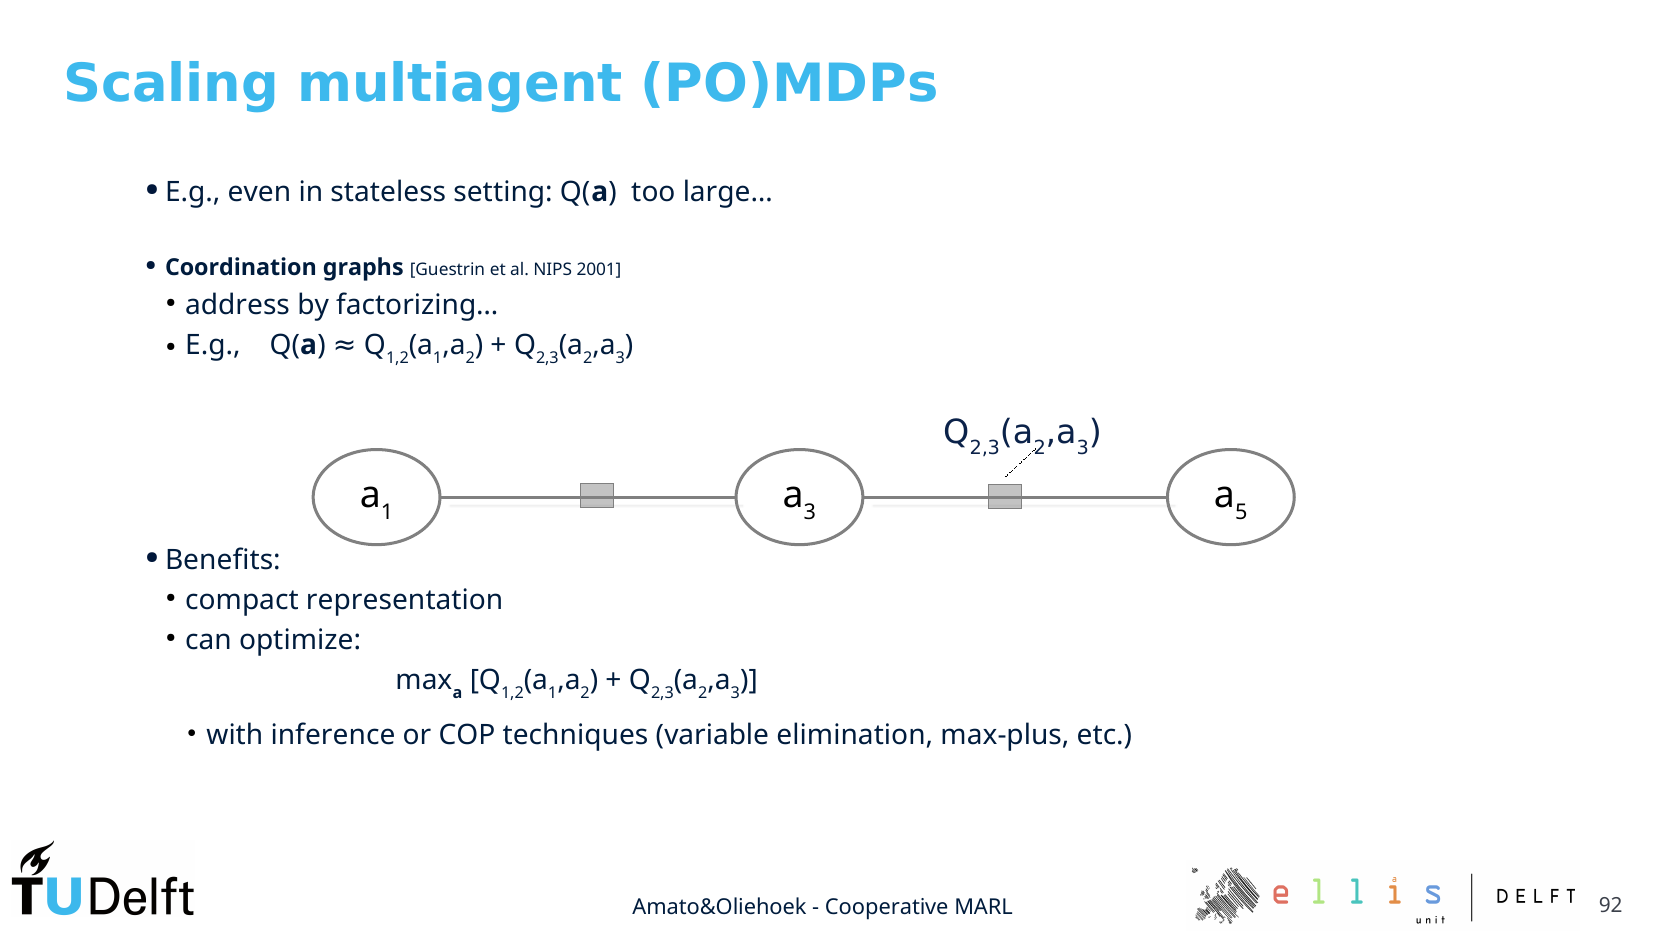

# Scaling multiagent (PO)MDPs
E.g., even in stateless setting: Q(a) too large…
Coordination graphs [Guestrin et al. NIPS 2001]
address by factorizing…
E.g., Q(a) ≈ Q1,2(a1,a2) + Q2,3(a2,a3)
Benefits:
compact representation
can optimize:
 maxa [Q1,2(a1,a2) + Q2,3(a2,a3)]
with inference or COP techniques (variable elimination, max-plus, etc.)
Q2,3(a2,a3)
a1
a3
a5
Amato&Oliehoek - Cooperative MARL